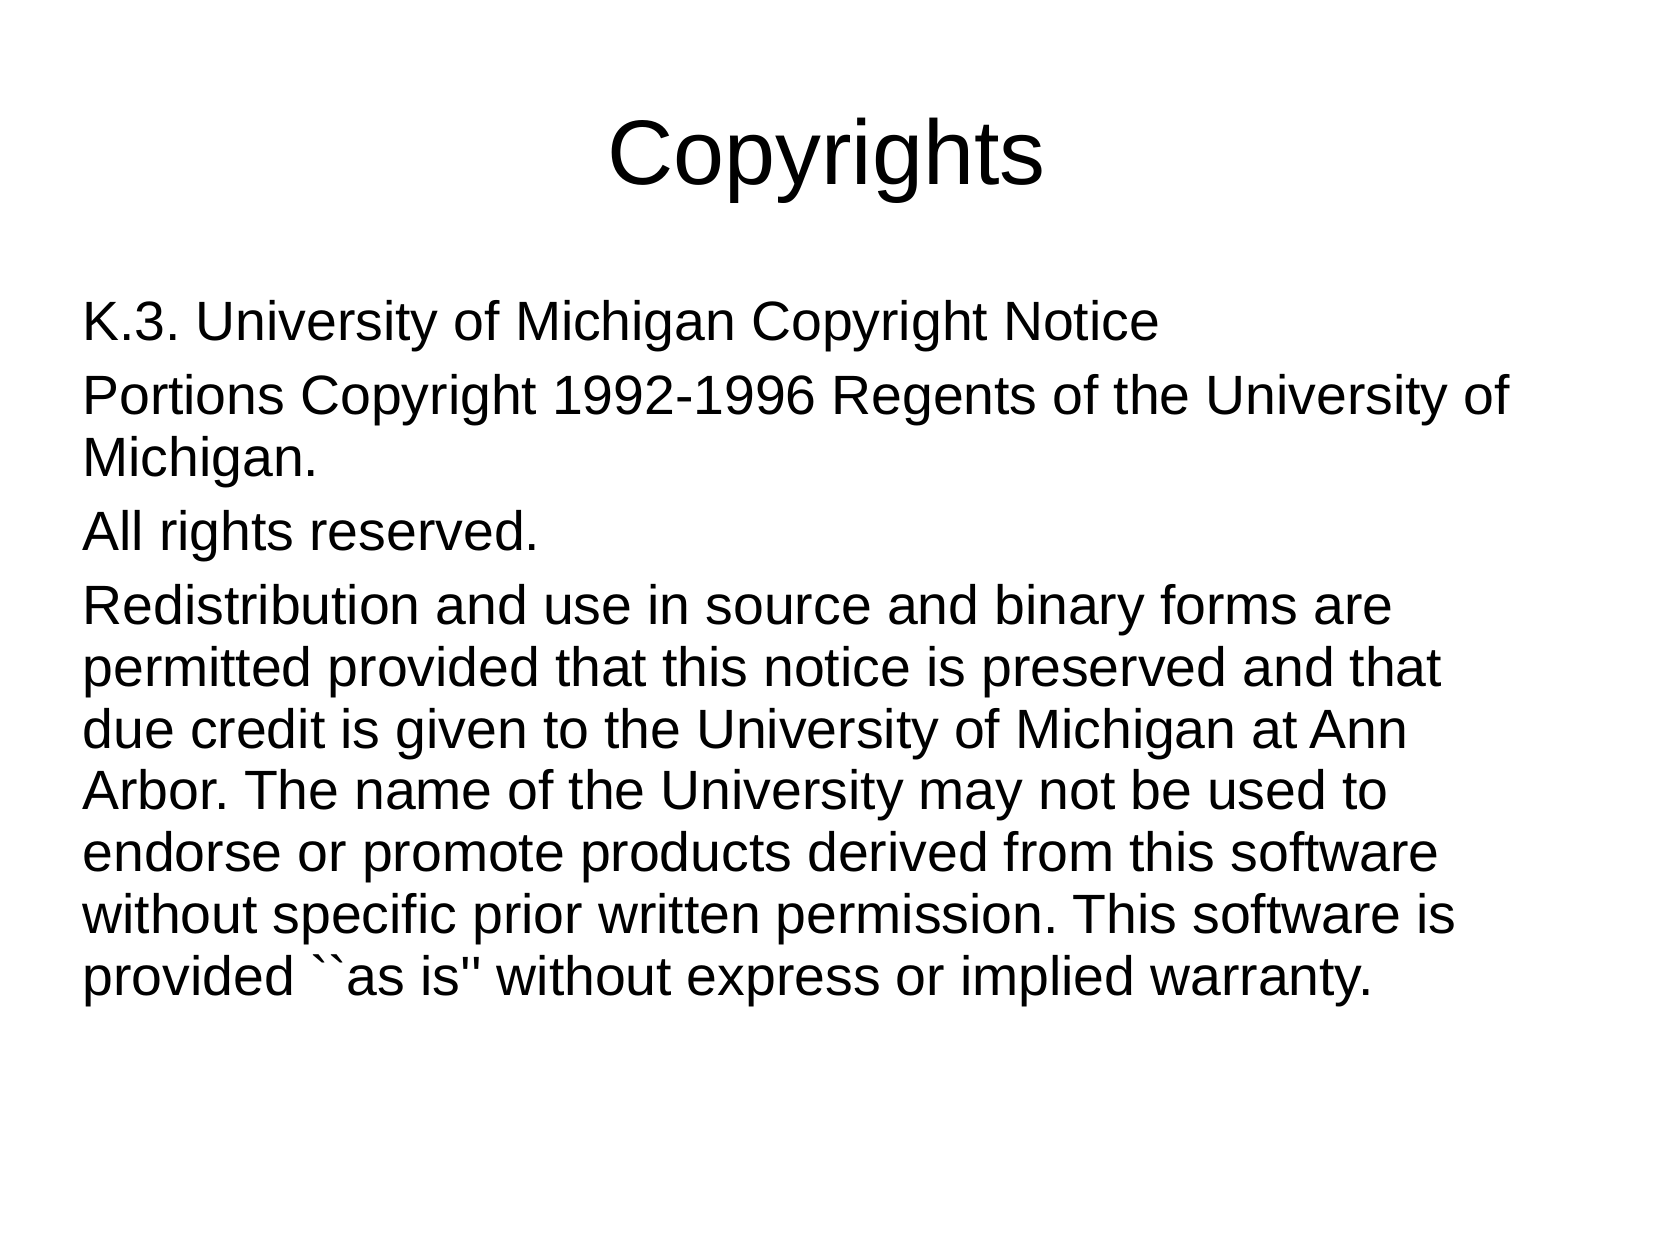

# Copyrights
K.3. University of Michigan Copyright Notice
Portions Copyright 1992-1996 Regents of the University of Michigan.
All rights reserved.
Redistribution and use in source and binary forms are permitted provided that this notice is preserved and that due credit is given to the University of Michigan at Ann Arbor. The name of the University may not be used to endorse or promote products derived from this software without specific prior written permission. This software is provided ``as is'' without express or implied warranty.